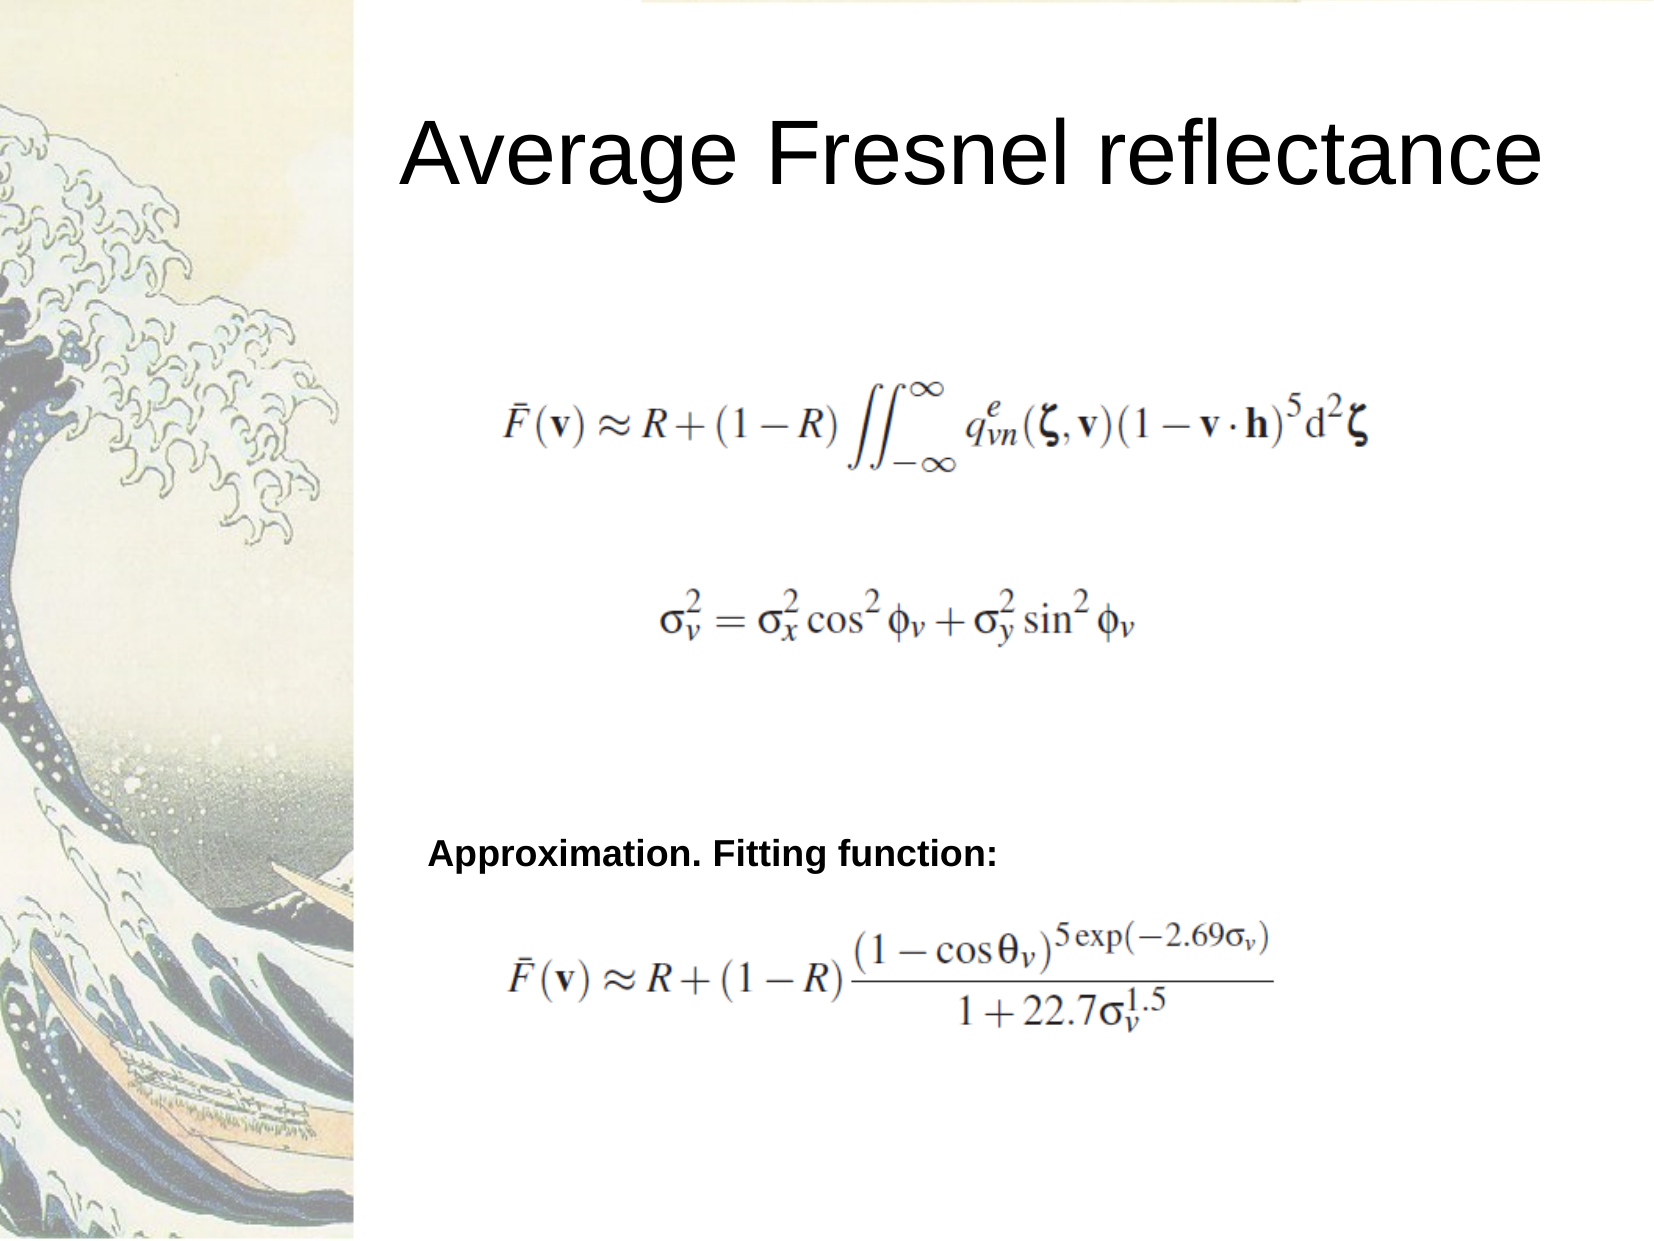

# Average Fresnel reflectance
Approximation. Fitting function: